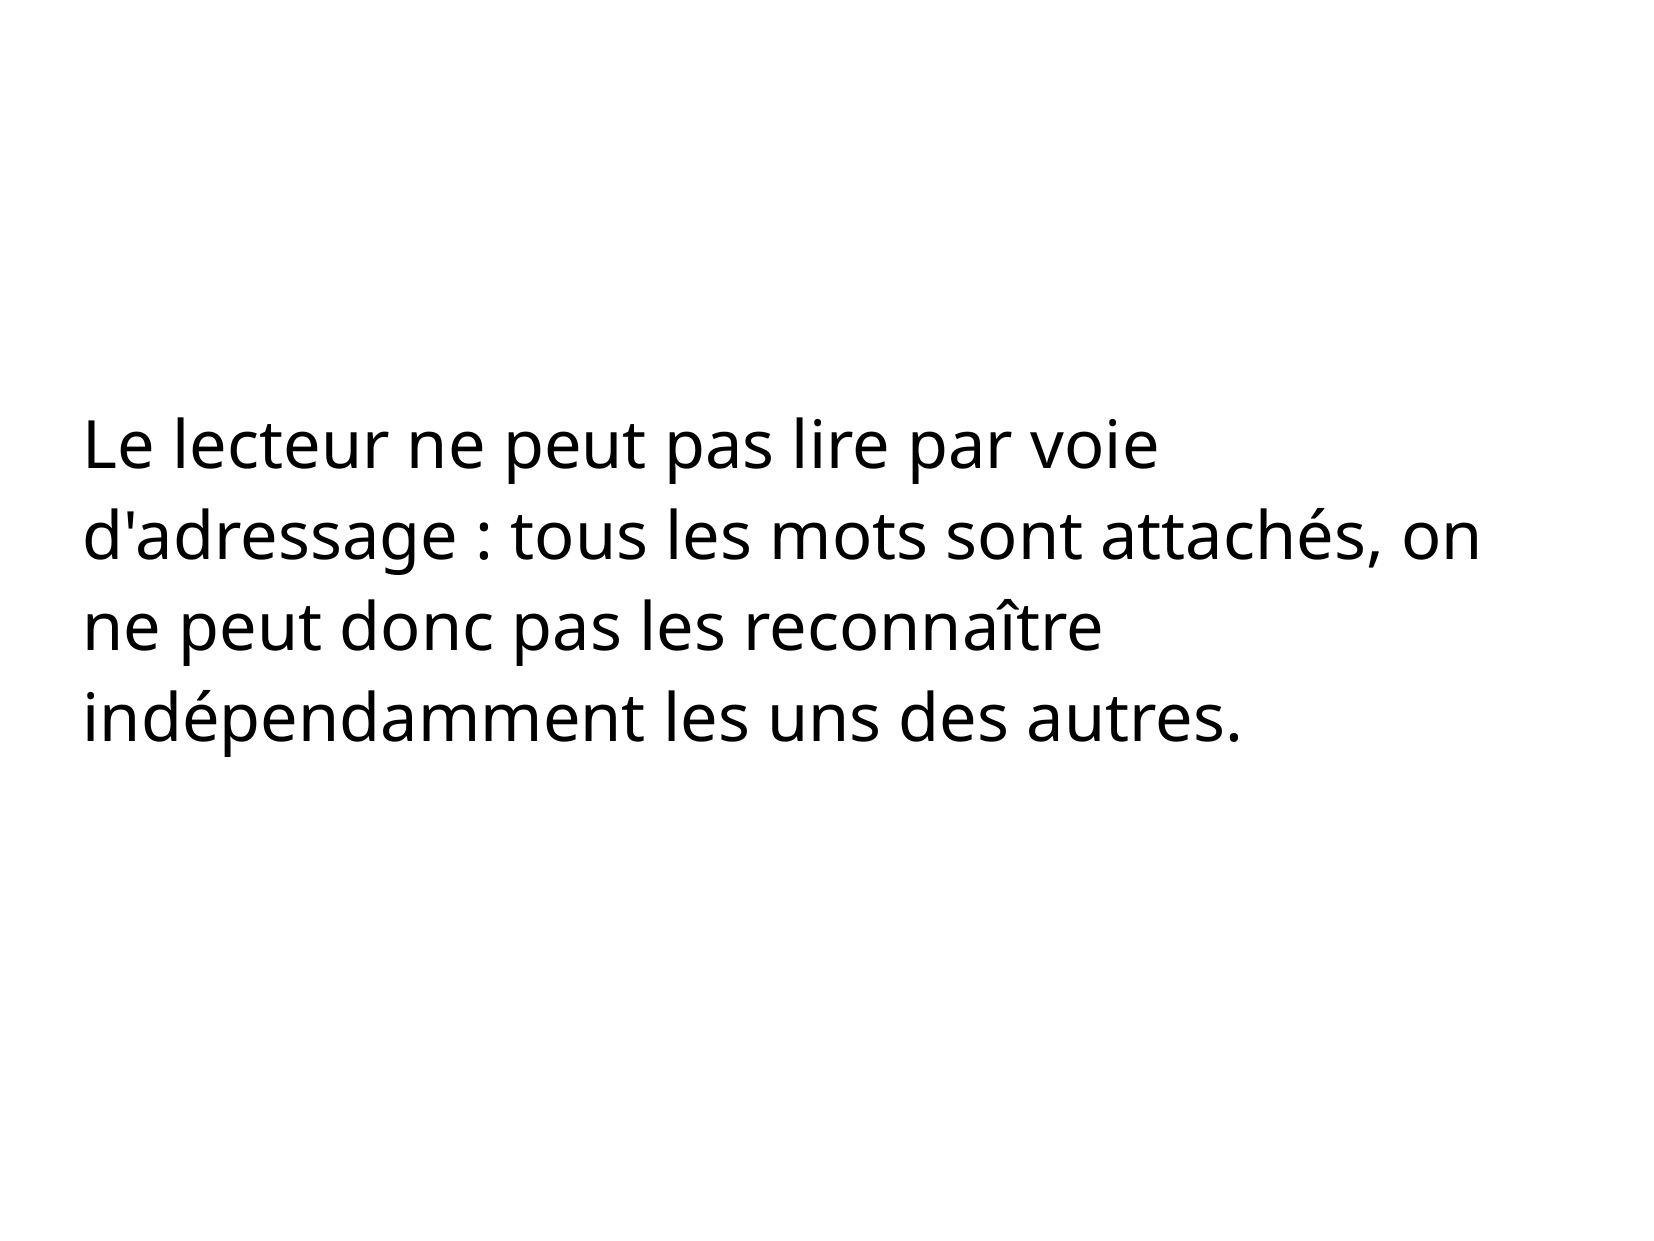

# Le lecteur ne peut pas lire par voie d'adressage : tous les mots sont attachés, on ne peut donc pas les reconnaître indépendamment les uns des autres.